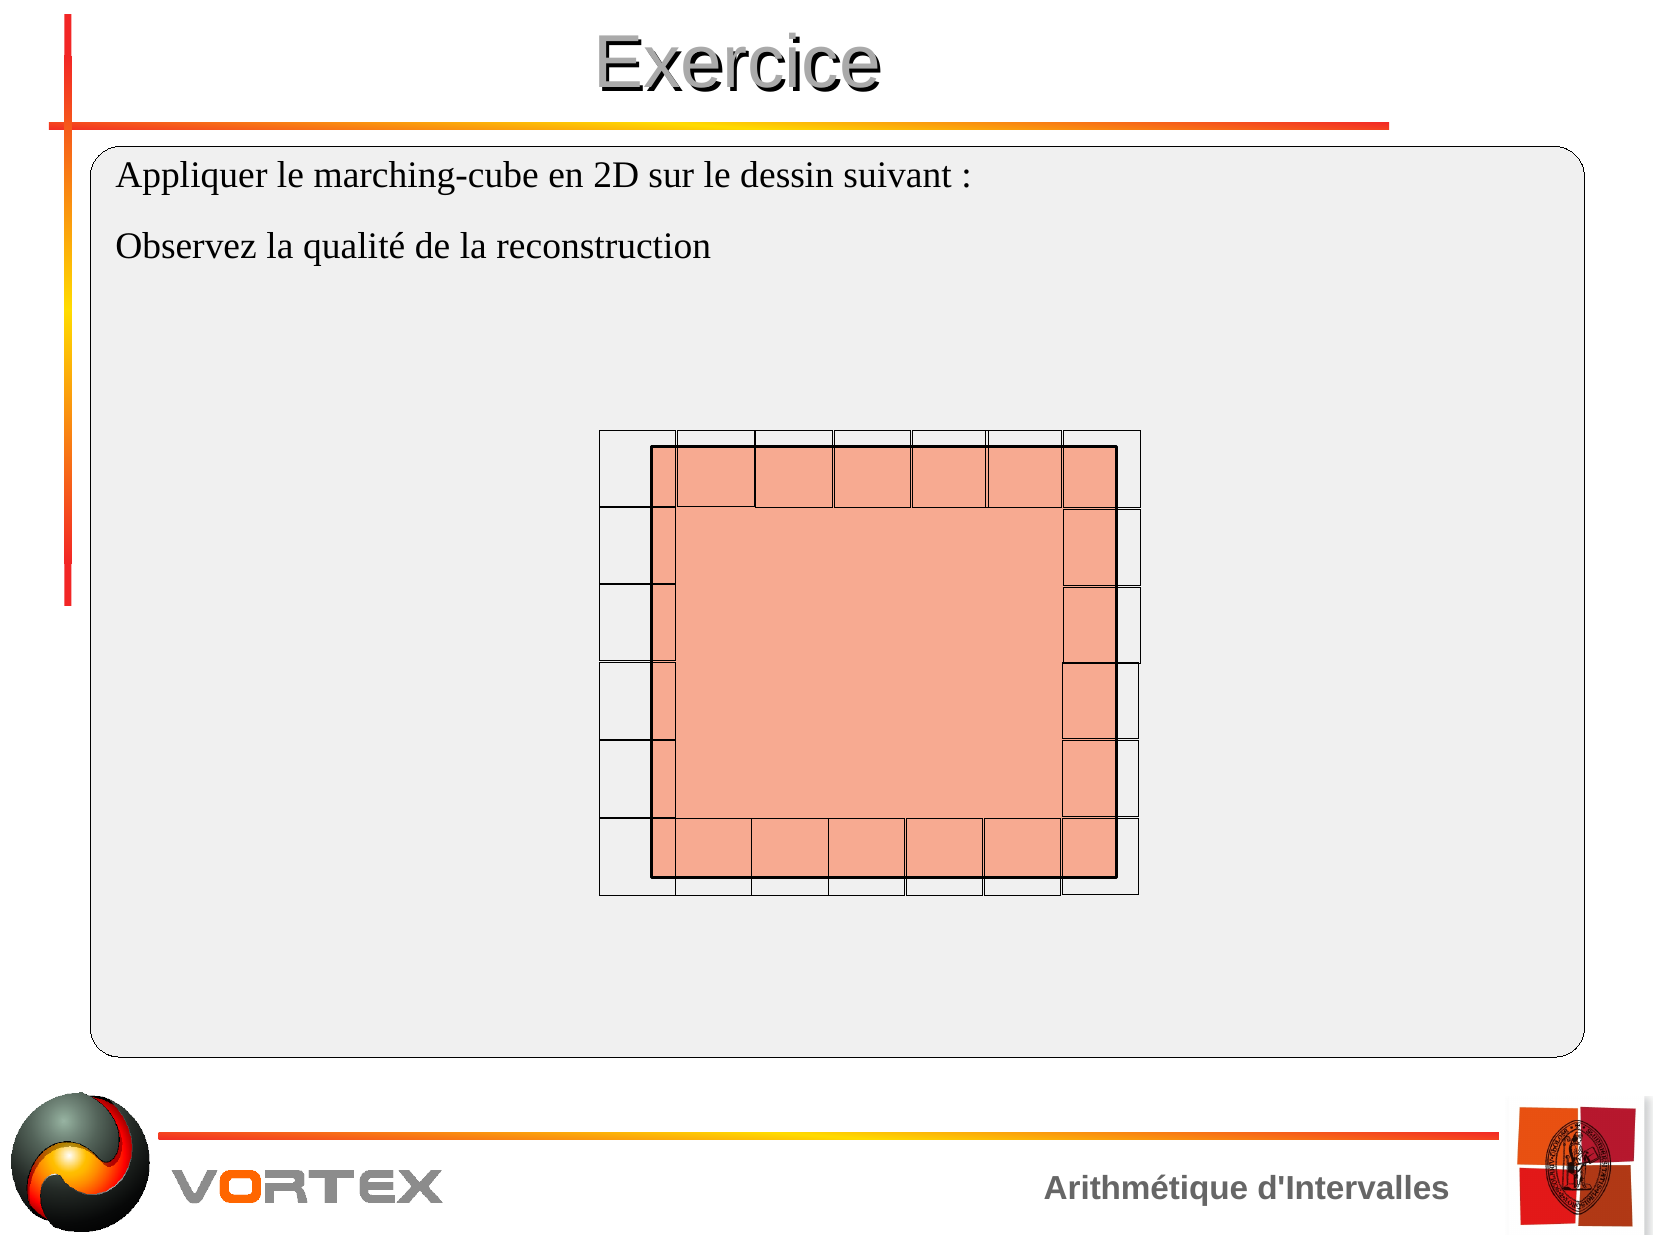

# Exercice
Appliquer le marching-cube en 2D sur le dessin suivant :
Observez la qualité de la reconstruction